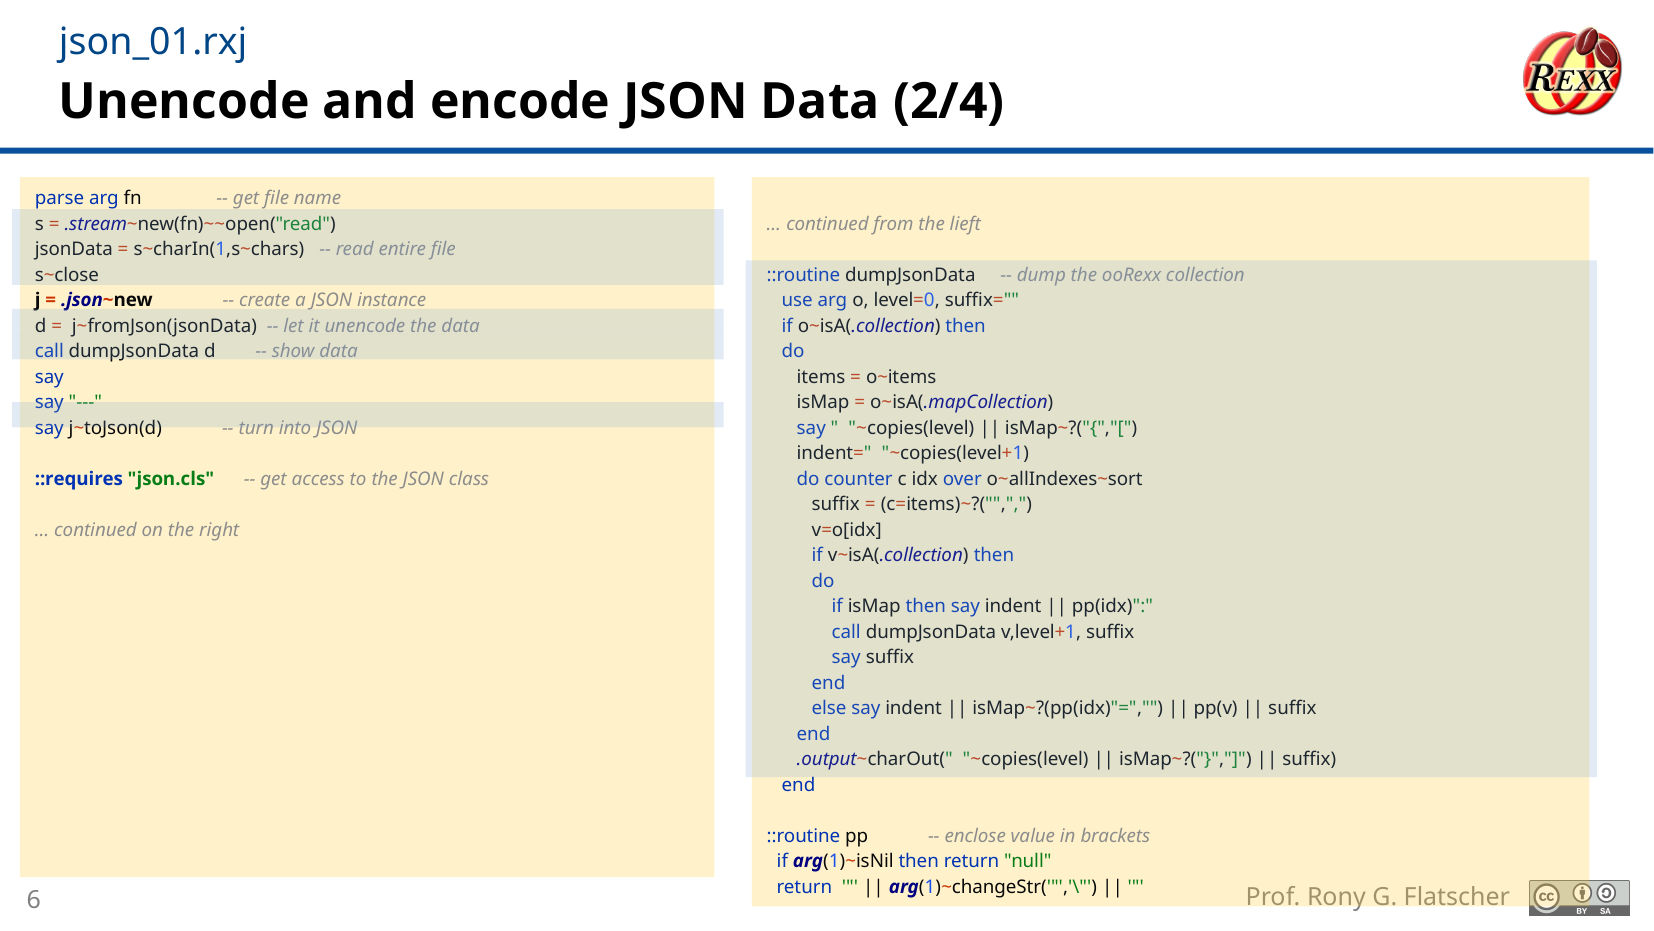

# json_01.rxj Unencode and encode JSON Data (2/4)
parse arg fn -- get file name
s = .stream~new(fn)~~open("read")
jsonData = s~charIn(1,s~chars) -- read entire file
s~close
j = .json~new -- create a JSON instance
d = j~fromJson(jsonData) -- let it unencode the data
call dumpJsonData d -- show data
say
say "---"
say j~toJson(d) -- turn into JSON
::requires "json.cls" -- get access to the JSON class
… continued on the right
… continued from the lieft
::routine dumpJsonData -- dump the ooRexx collection
 use arg o, level=0, suffix=""
 if o~isA(.collection) then
 do
 items = o~items
 isMap = o~isA(.mapCollection)
 say " "~copies(level) || isMap~?("{","[")
 indent=" "~copies(level+1)
 do counter c idx over o~allIndexes~sort
 suffix = (c=items)~?("",",")
 v=o[idx]
 if v~isA(.collection) then
 do
 if isMap then say indent || pp(idx)":"
 call dumpJsonData v,level+1, suffix
 say suffix
 end
 else say indent || isMap~?(pp(idx)"=","") || pp(v) || suffix
 end
 .output~charOut(" "~copies(level) || isMap~?("}","]") || suffix)
 end
::routine pp -- enclose value in brackets
 if arg(1)~isNil then return "null"
 return '"' || arg(1)~changeStr('"','\"') || '"'